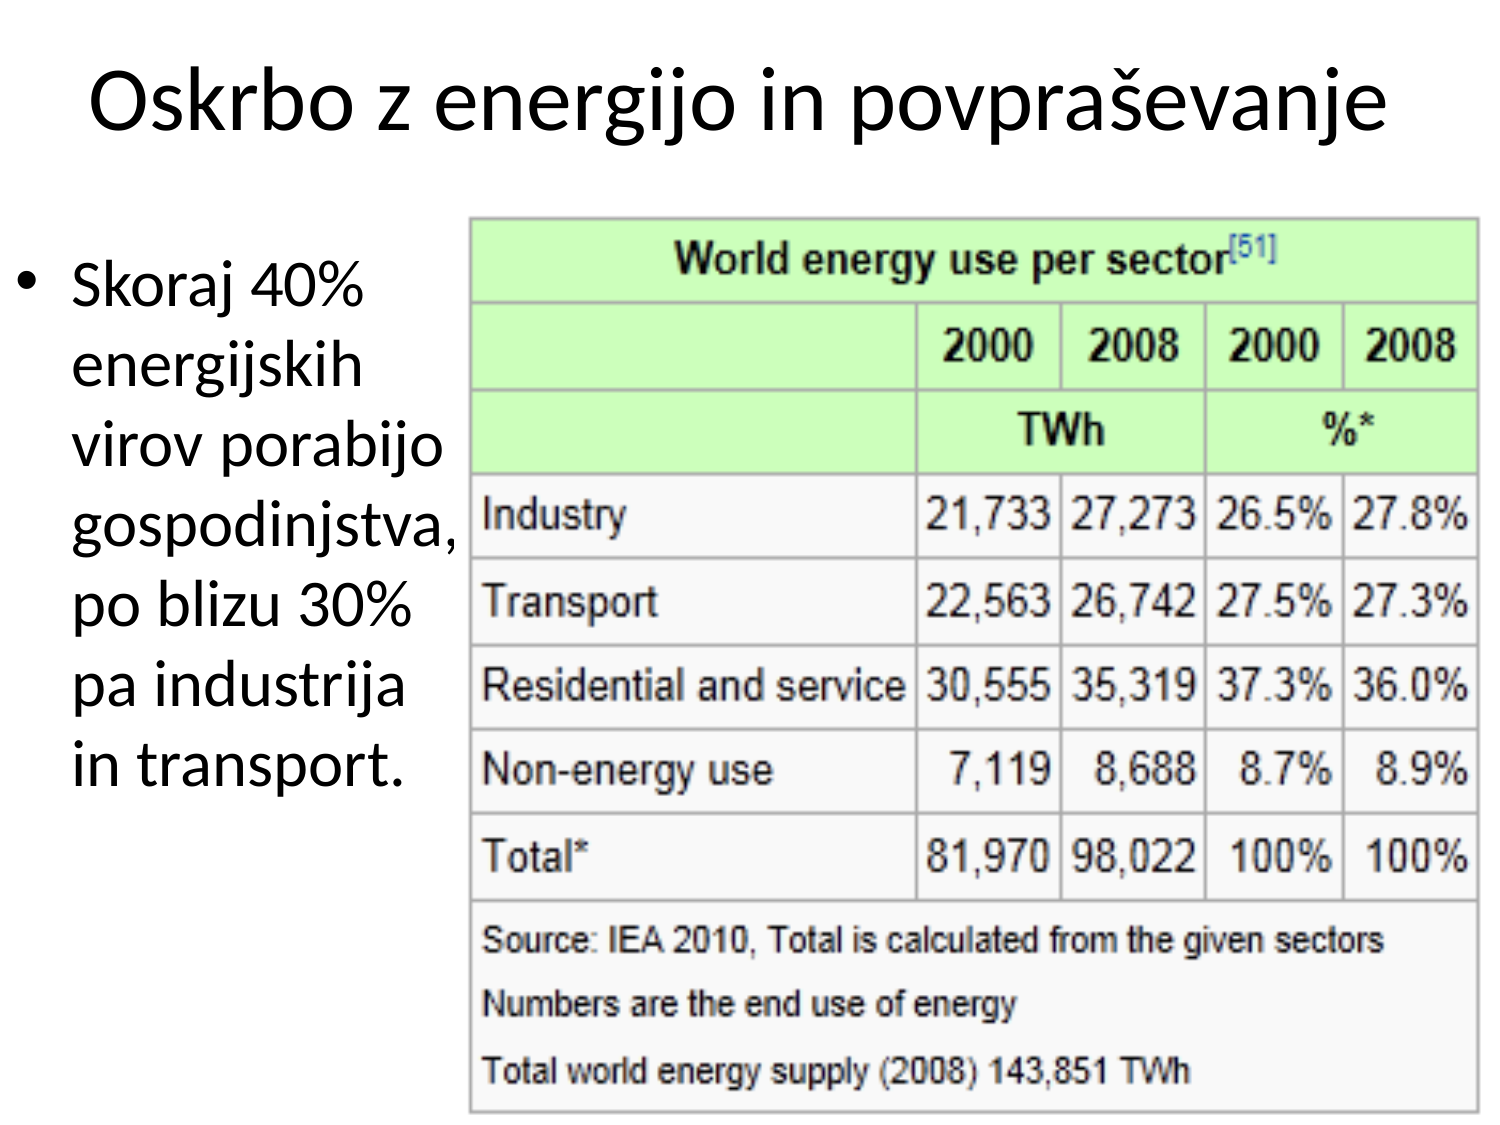

# Oskrbo z energijo in povpraševanje
Skoraj 40% energijskih virov porabijo gospodinjstva, po blizu 30% pa industrija in transport.